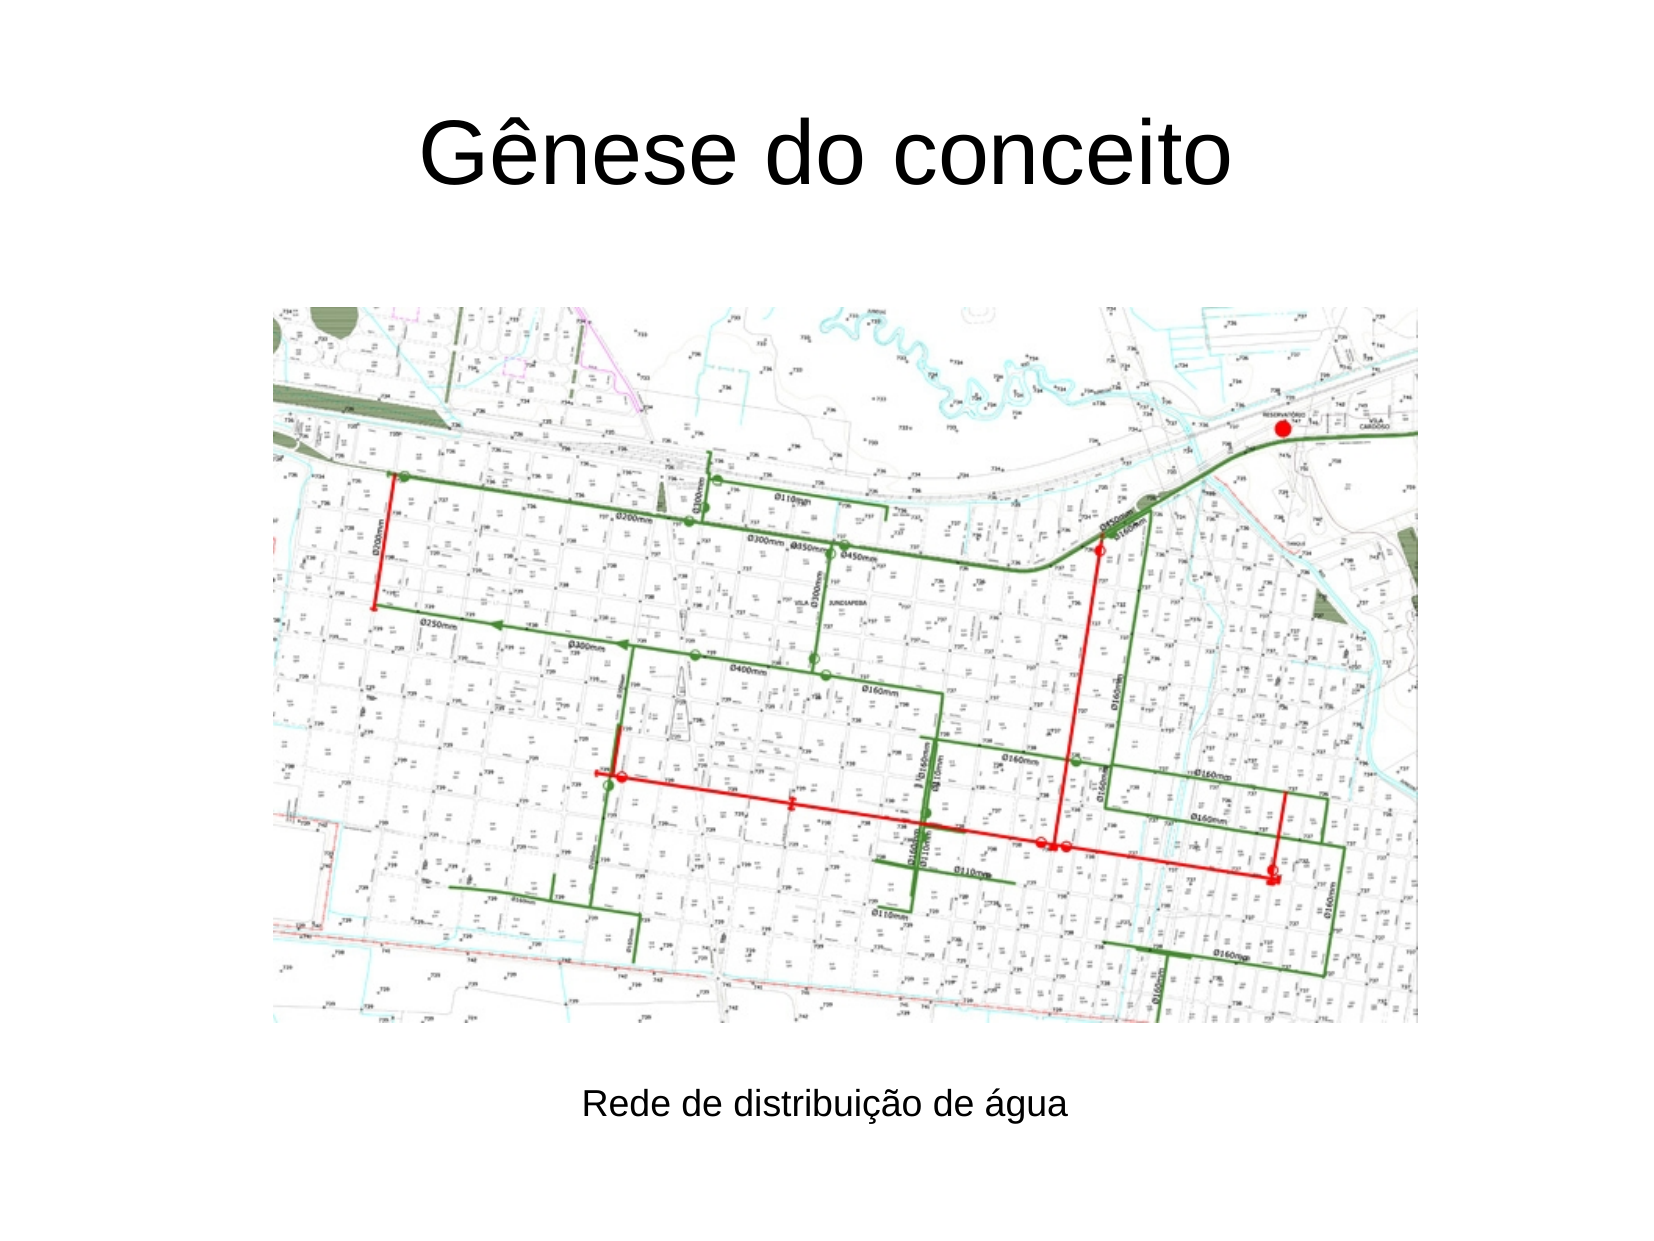

# Gênese do conceito
Rede de distribuição de água